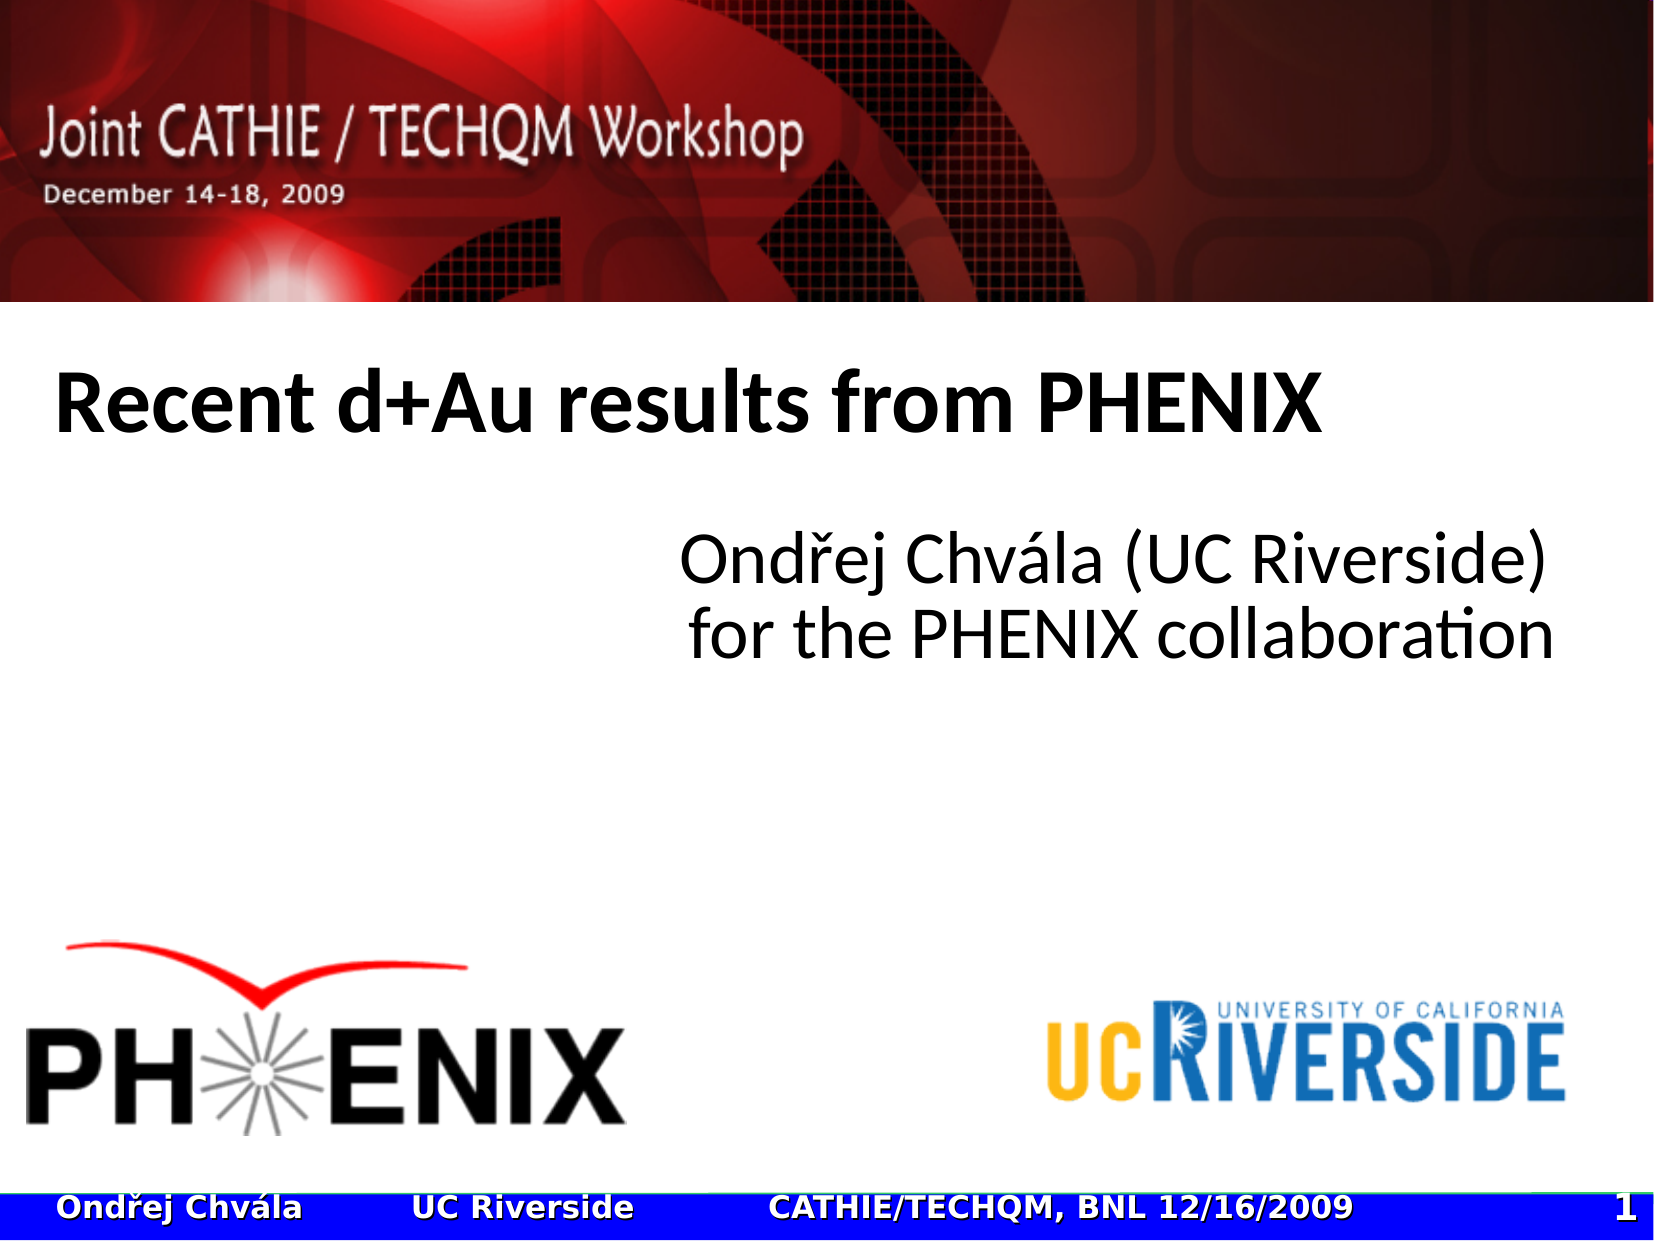

Recent d+Au results from PHENIX
Ondřej Chvála (UC Riverside)
for the PHENIX collaboration